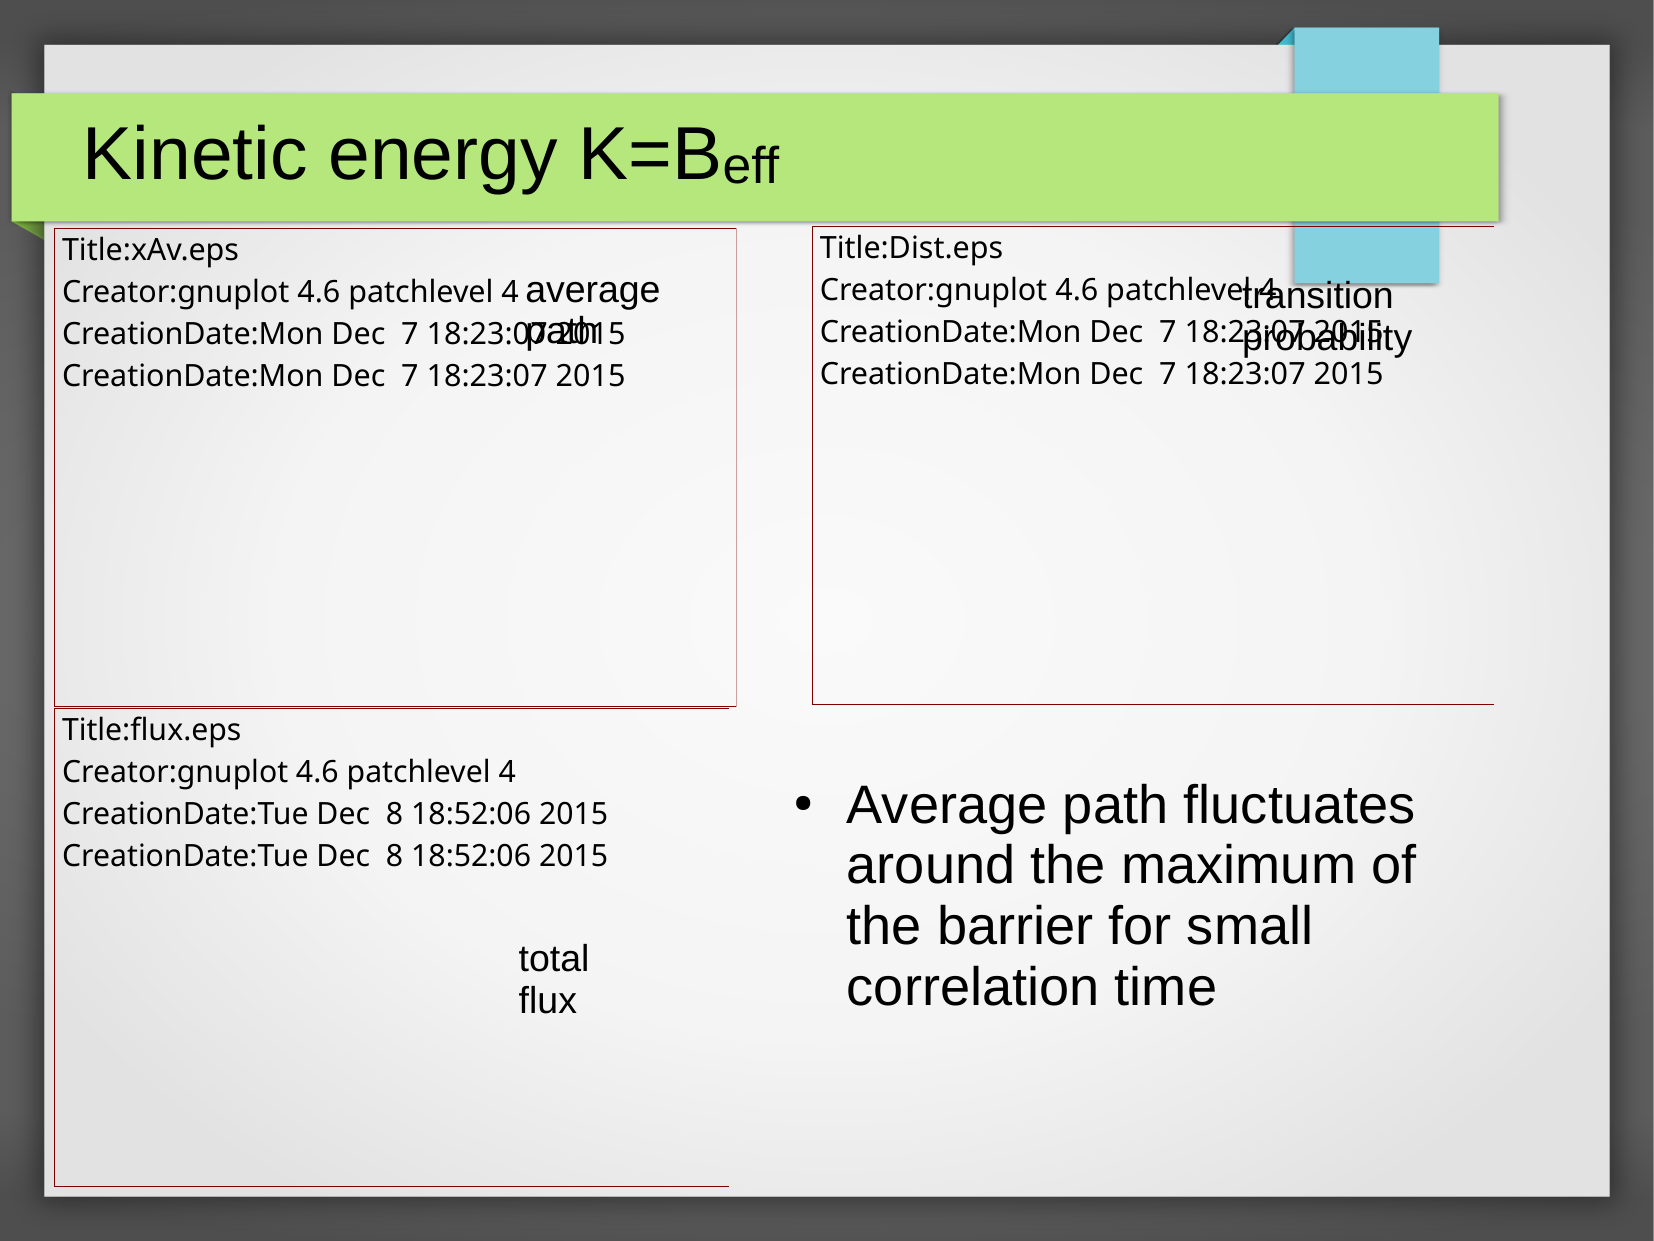

# Kinetic energy K=Beff
average
path
transition
probability
Average path fluctuates around the maximum of the barrier for small correlation time
total
flux